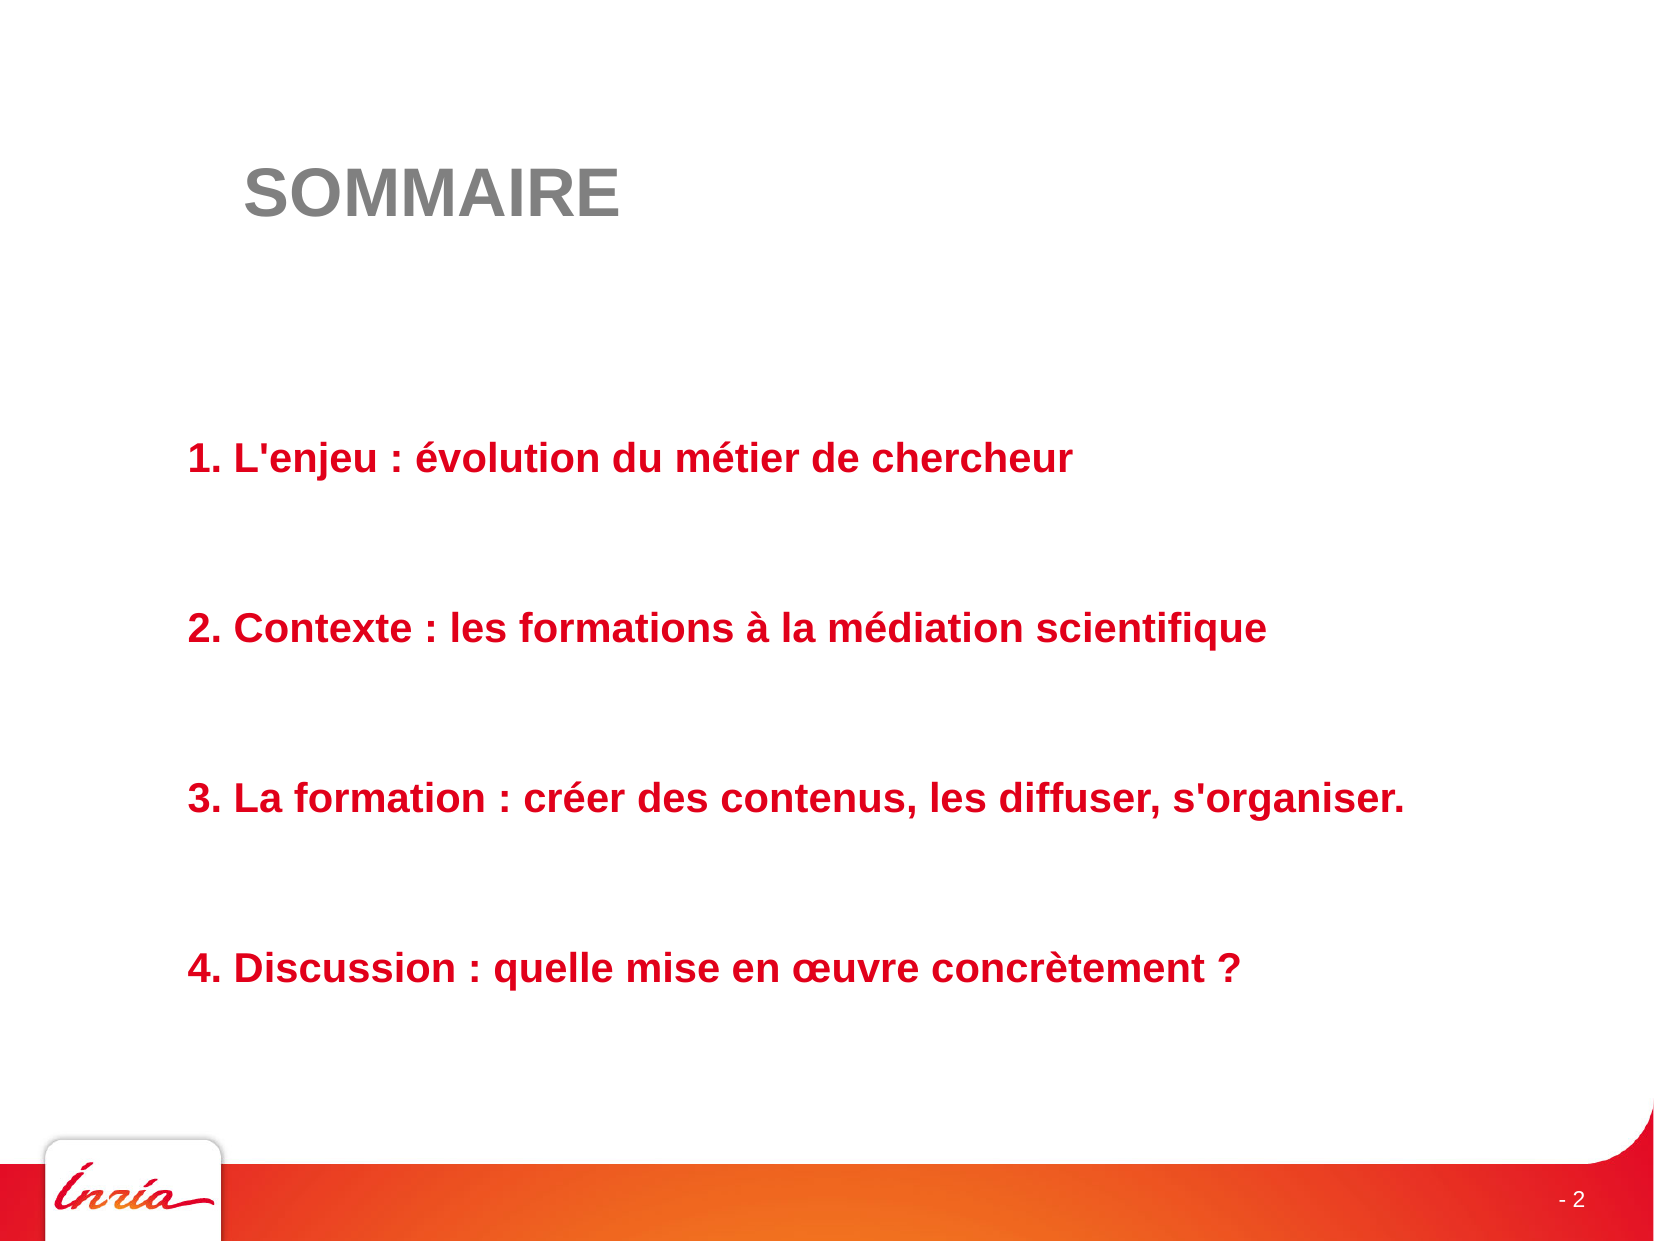

SOMMAIRE
# 1. L'enjeu : évolution du métier de chercheur
2. Contexte : les formations à la médiation scientifique
3. La formation : créer des contenus, les diffuser, s'organiser.
4. Discussion : quelle mise en œuvre concrètement ?